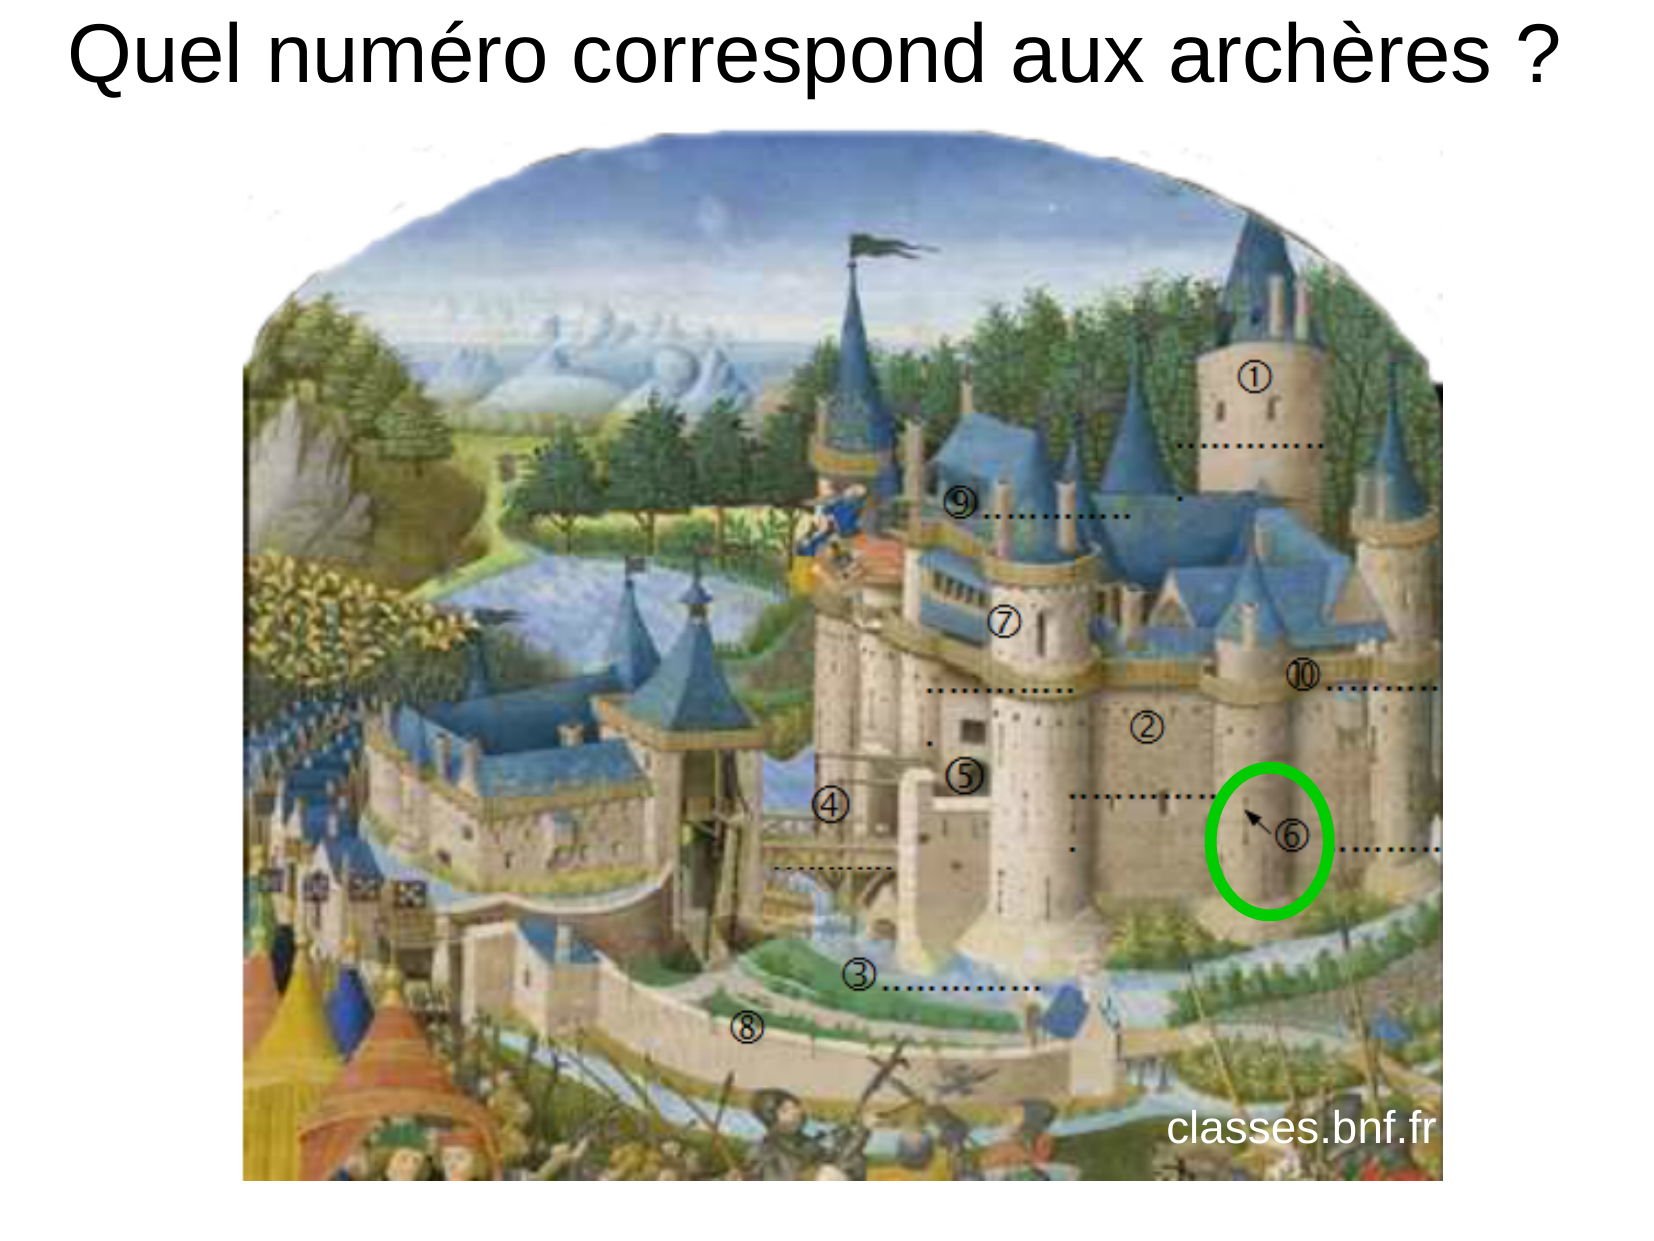

Quel numéro correspond aux archères ?
classes.bnf.fr